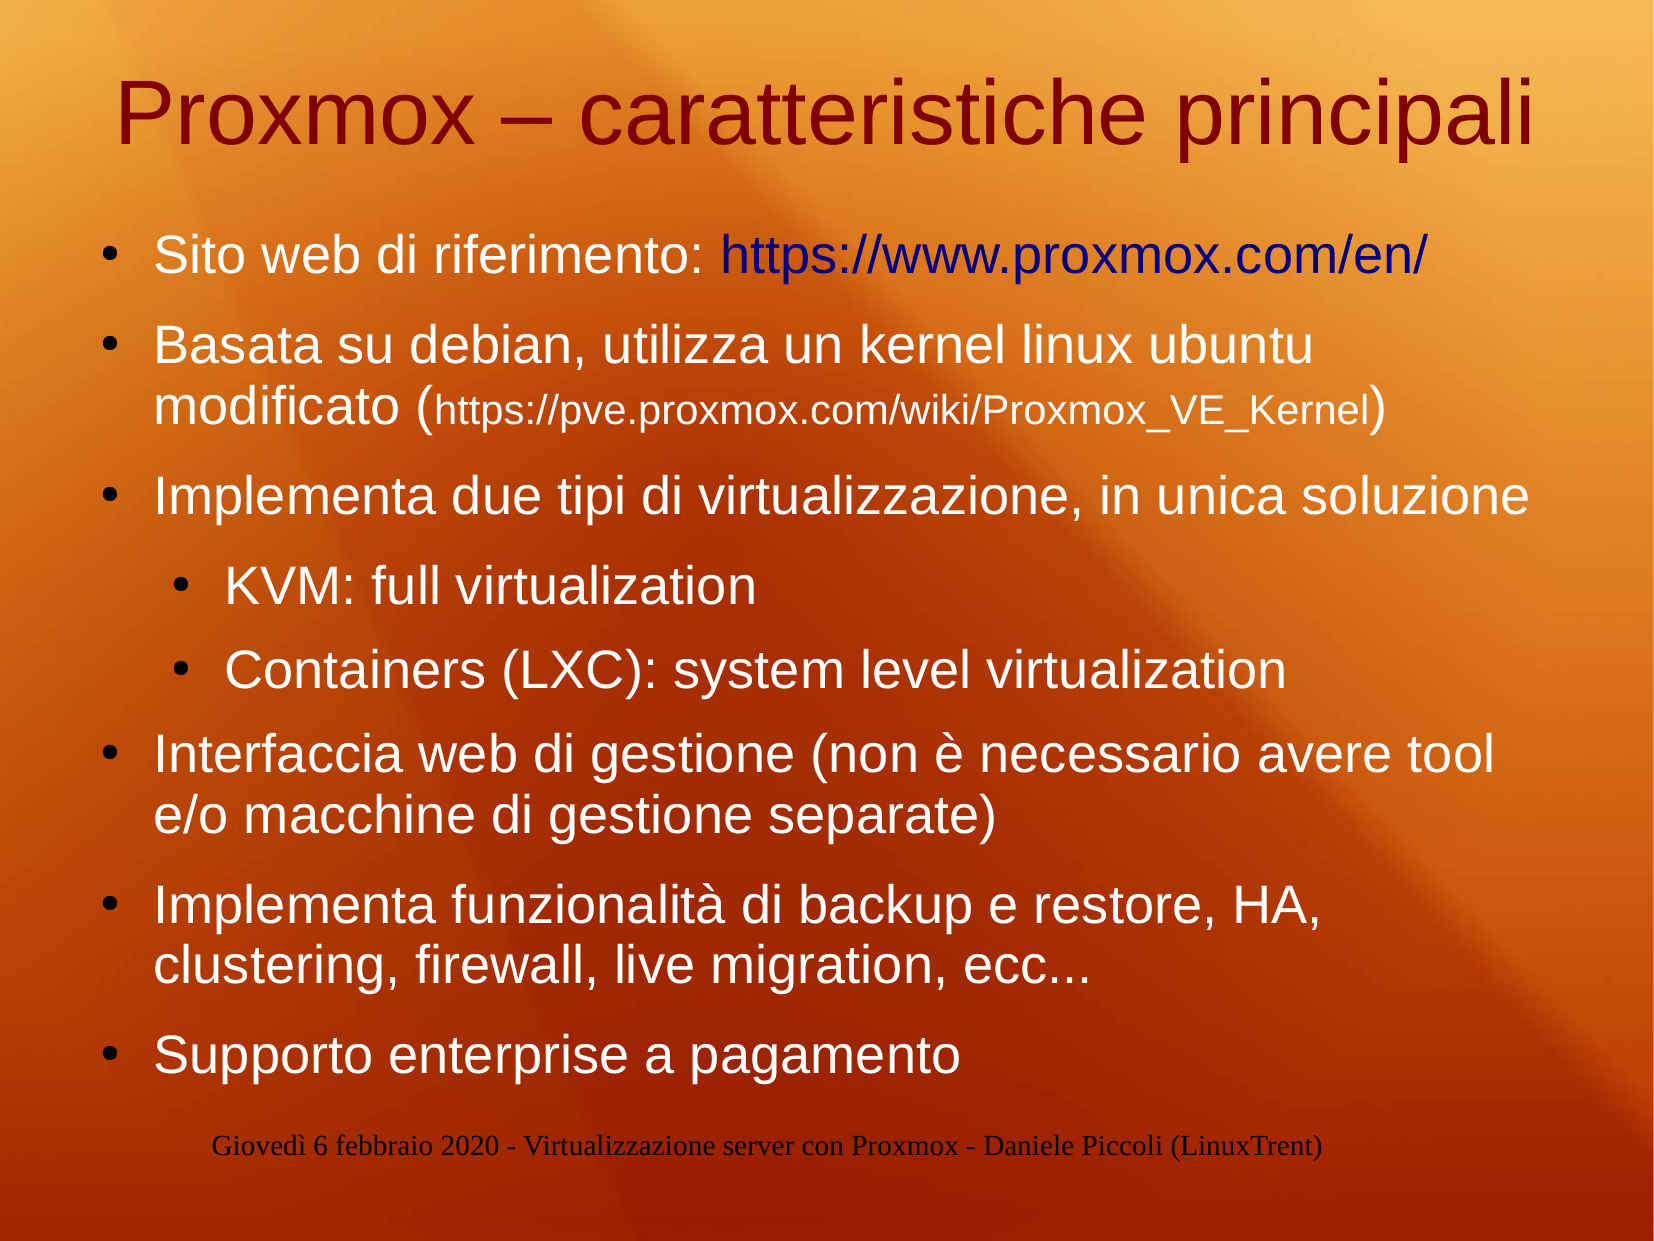

# Proxmox – caratteristiche principali
Sito web di riferimento: https://www.proxmox.com/en/
Basata su debian, utilizza un kernel linux ubuntu modificato (https://pve.proxmox.com/wiki/Proxmox_VE_Kernel)
Implementa due tipi di virtualizzazione, in unica soluzione
KVM: full virtualization
Containers (LXC): system level virtualization
Interfaccia web di gestione (non è necessario avere tool e/o macchine di gestione separate)
Implementa funzionalità di backup e restore, HA, clustering, firewall, live migration, ecc...
Supporto enterprise a pagamento
Giovedì 6 febbraio 2020 - Virtualizzazione server con Proxmox - Daniele Piccoli (LinuxTrent)